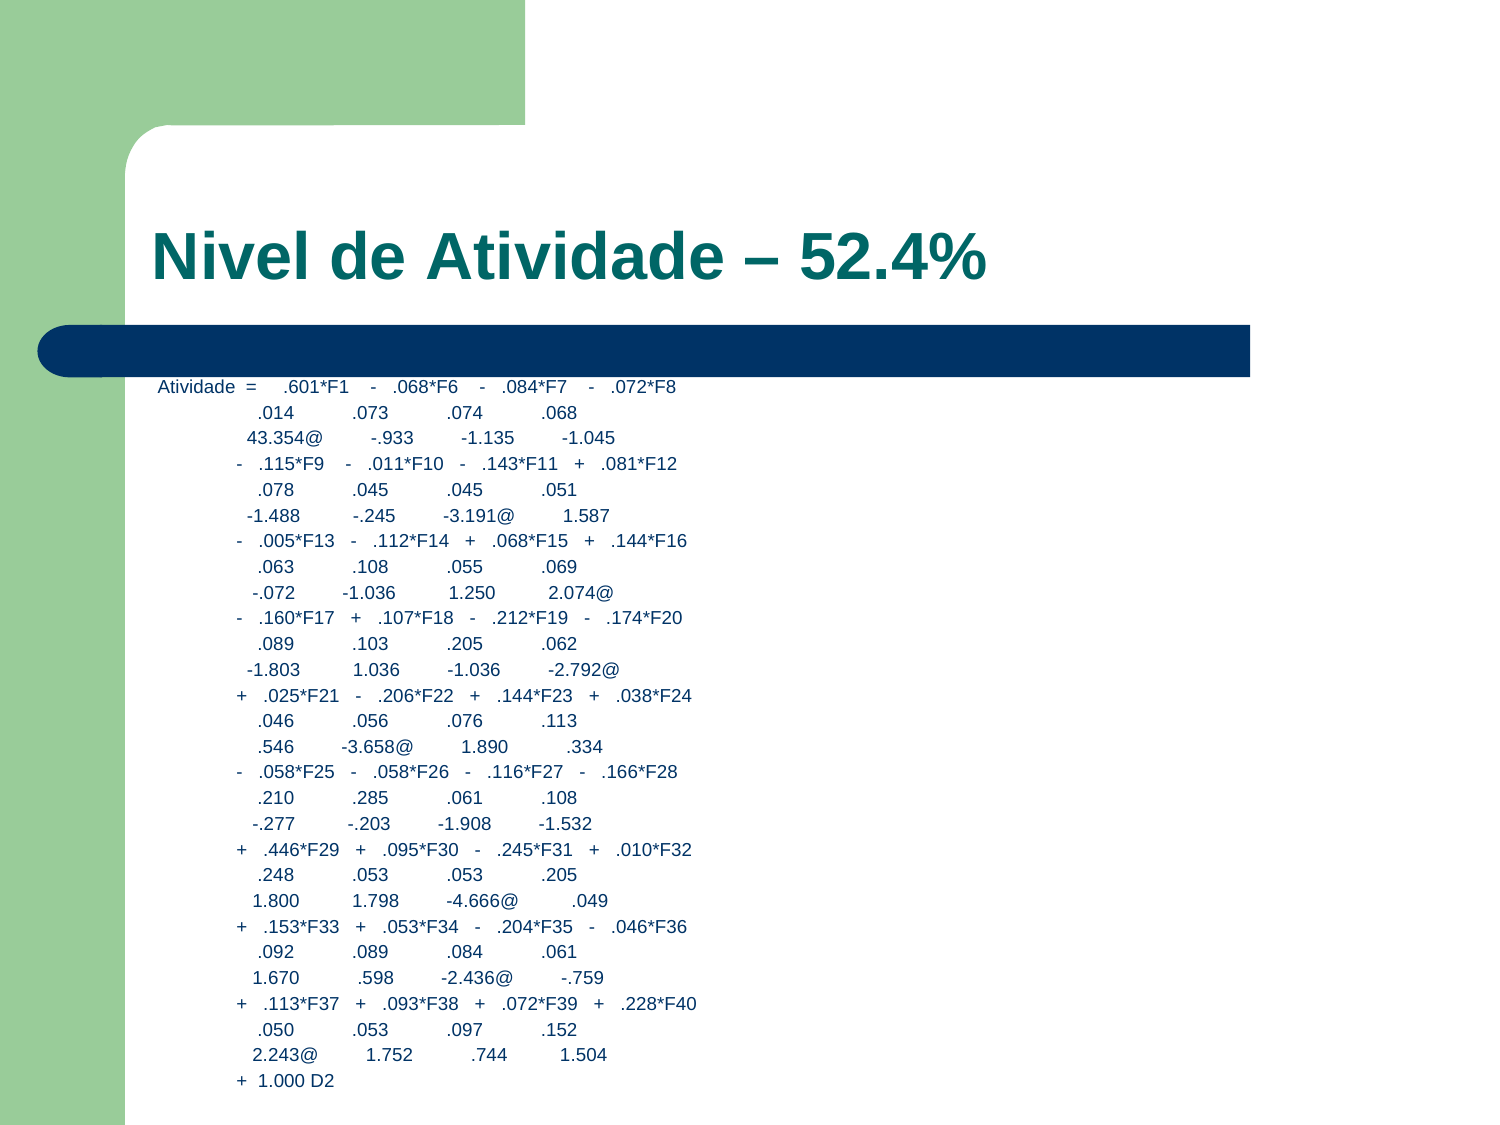

# Nivel de Atividade – 52.4%
 Atividade = .601*F1 - .068*F6 - .084*F7 - .072*F8
 .014 .073 .074 .068
 43.354@ -.933 -1.135 -1.045
 - .115*F9 - .011*F10 - .143*F11 + .081*F12
 .078 .045 .045 .051
 -1.488 -.245 -3.191@ 1.587
 - .005*F13 - .112*F14 + .068*F15 + .144*F16
 .063 .108 .055 .069
 -.072 -1.036 1.250 2.074@
 - .160*F17 + .107*F18 - .212*F19 - .174*F20
 .089 .103 .205 .062
 -1.803 1.036 -1.036 -2.792@
 + .025*F21 - .206*F22 + .144*F23 + .038*F24
 .046 .056 .076 .113
 .546 -3.658@ 1.890 .334
 - .058*F25 - .058*F26 - .116*F27 - .166*F28
 .210 .285 .061 .108
 -.277 -.203 -1.908 -1.532
 + .446*F29 + .095*F30 - .245*F31 + .010*F32
 .248 .053 .053 .205
 1.800 1.798 -4.666@ .049
 + .153*F33 + .053*F34 - .204*F35 - .046*F36
 .092 .089 .084 .061
 1.670 .598 -2.436@ -.759
 + .113*F37 + .093*F38 + .072*F39 + .228*F40
 .050 .053 .097 .152
 2.243@ 1.752 .744 1.504
 + 1.000 D2